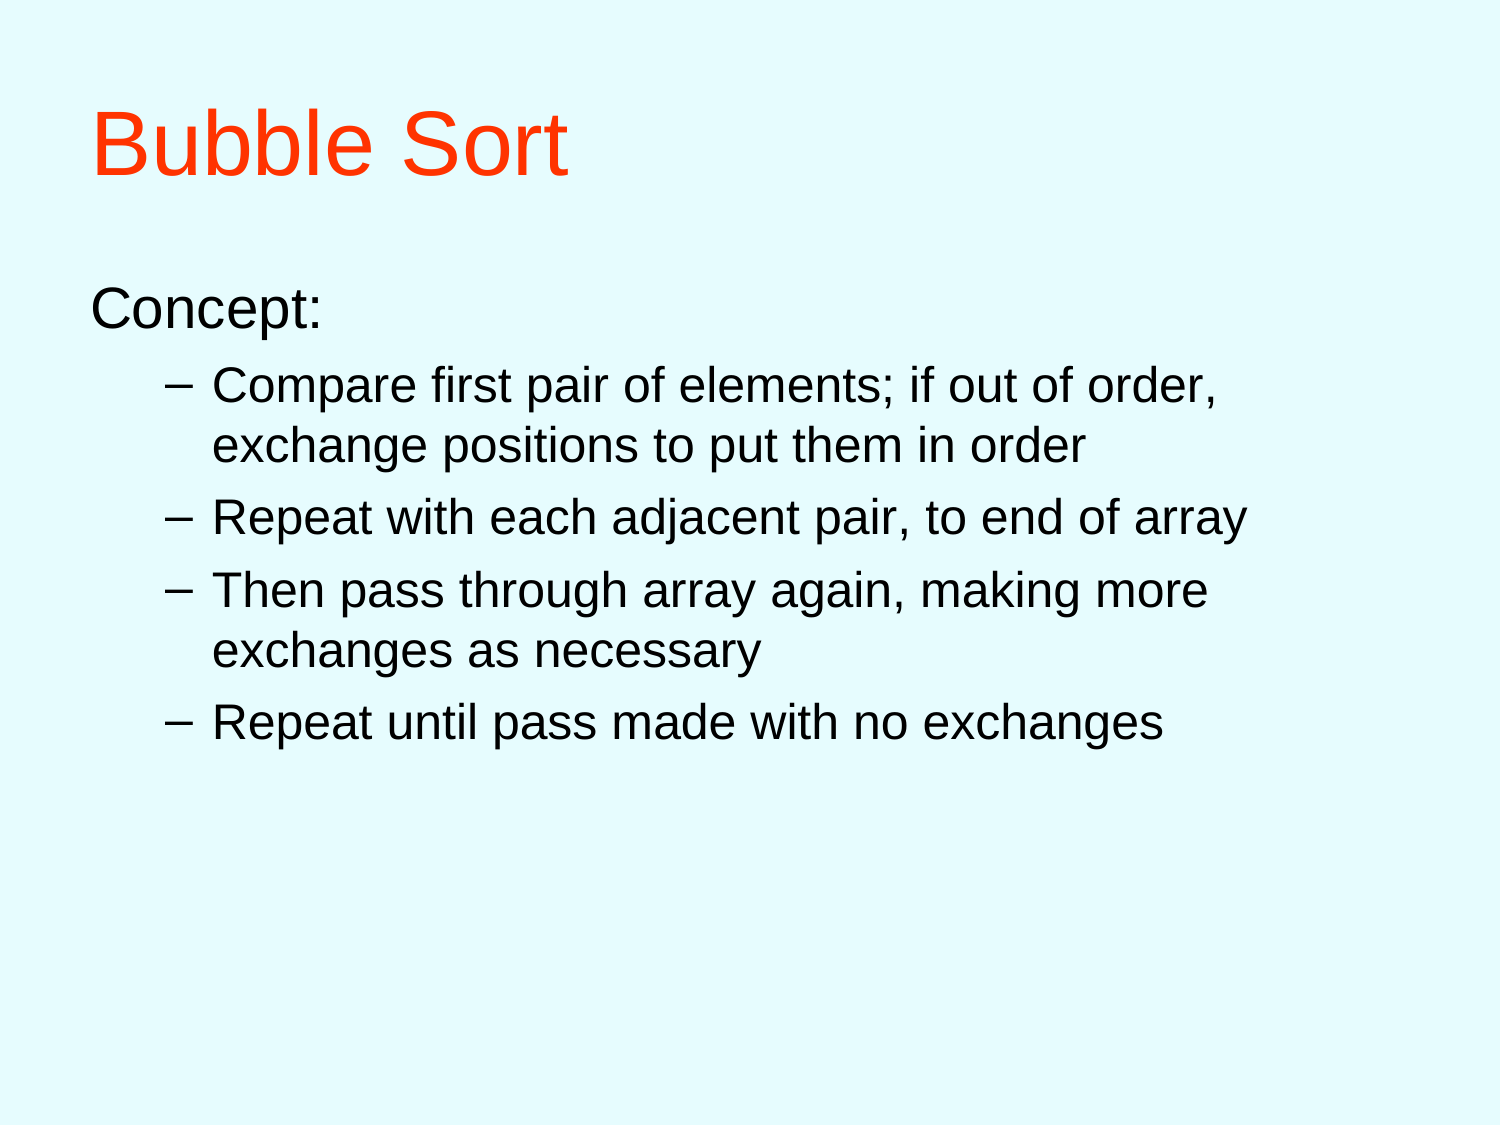

# Bubble Sort
Concept:
Compare first pair of elements; if out of order, exchange positions to put them in order
Repeat with each adjacent pair, to end of array
Then pass through array again, making more exchanges as necessary
Repeat until pass made with no exchanges